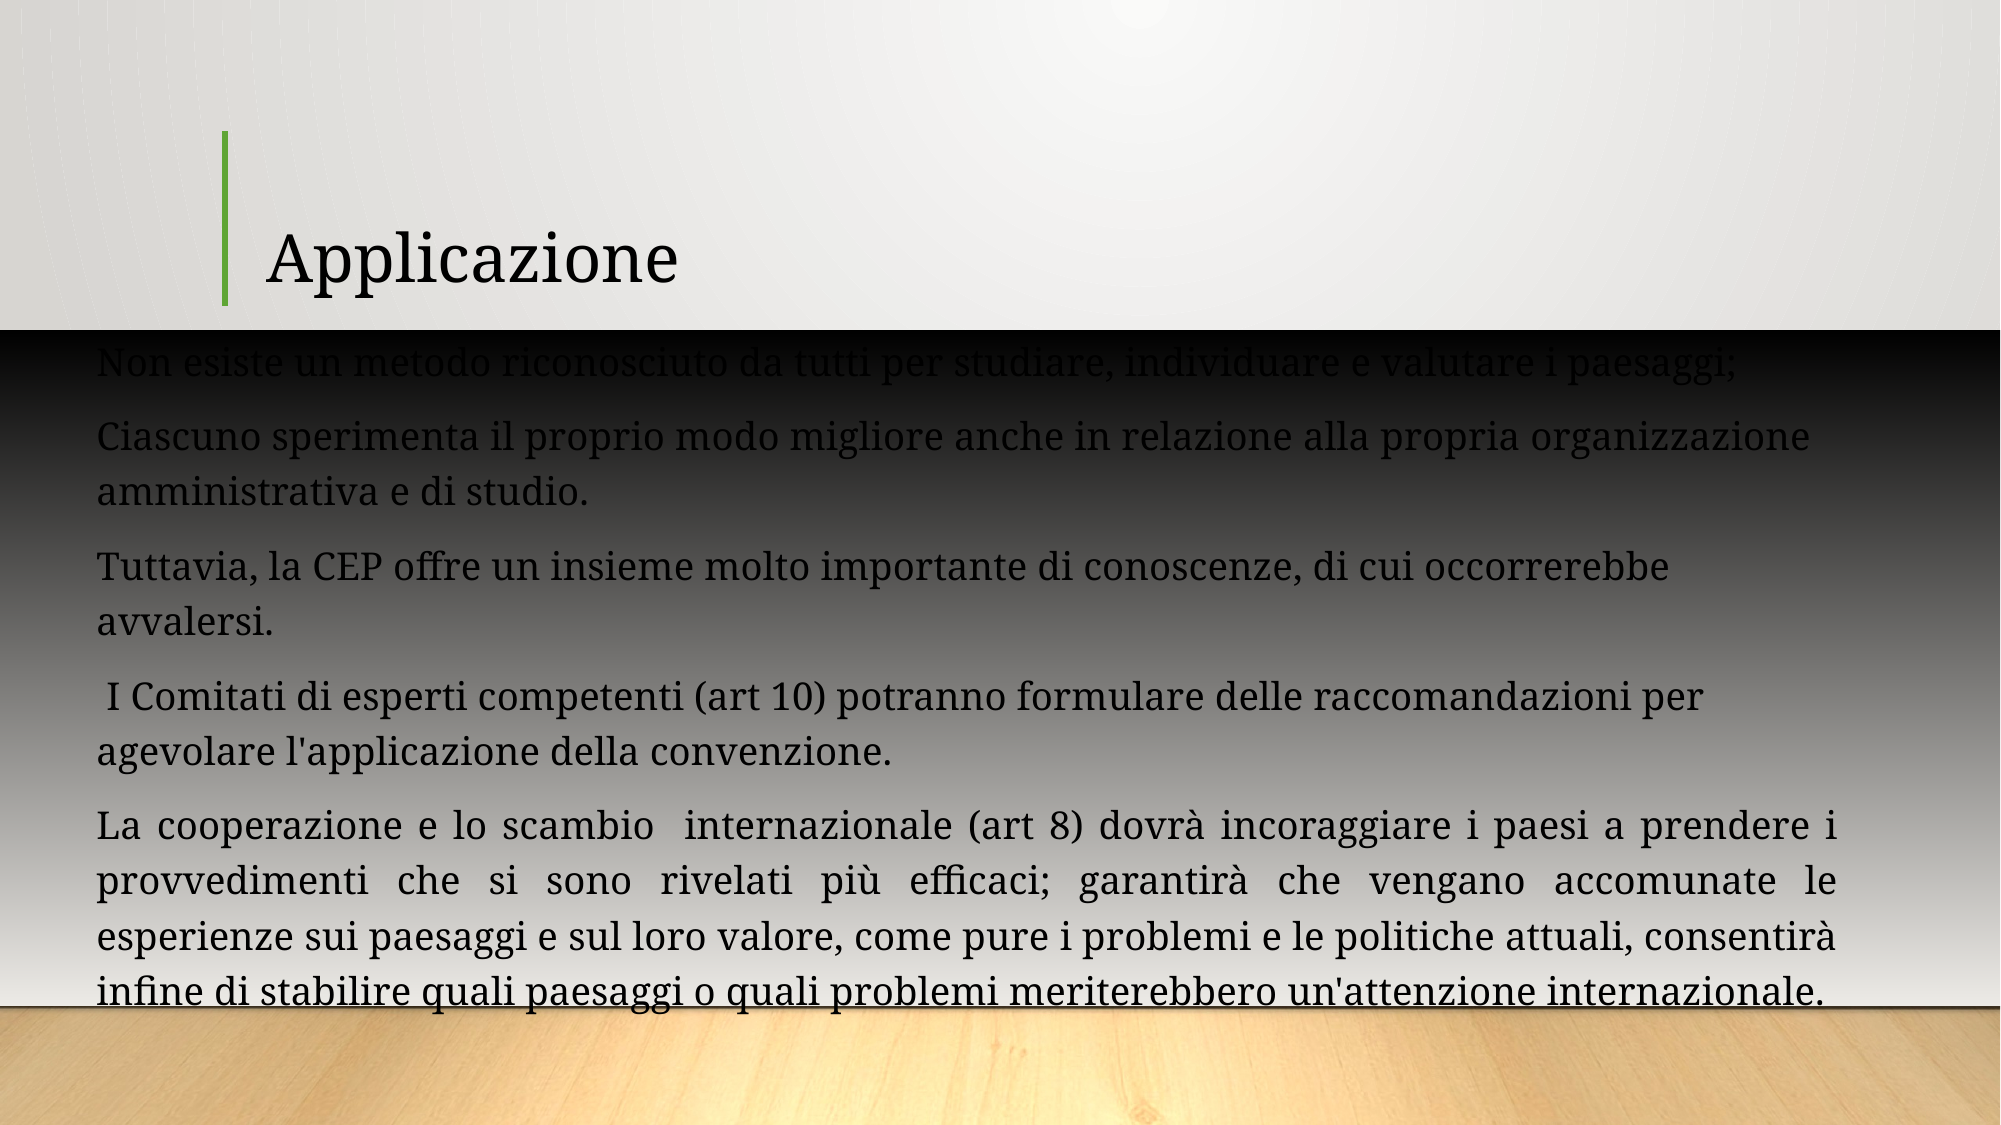

# Applicazione
Non esiste un metodo riconosciuto da tutti per studiare, individuare e valutare i paesaggi;
Ciascuno sperimenta il proprio modo migliore anche in relazione alla propria organizzazione amministrativa e di studio.
Tuttavia, la CEP offre un insieme molto importante di conoscenze, di cui occorrerebbe avvalersi.
 I Comitati di esperti competenti (art 10) potranno formulare delle raccomandazioni per agevolare l'applicazione della convenzione.
La cooperazione e lo scambio internazionale (art 8) dovrà incoraggiare i paesi a prendere i provvedimenti che si sono rivelati più efficaci; garantirà che vengano accomunate le esperienze sui paesaggi e sul loro valore, come pure i problemi e le politiche attuali, consentirà infine di stabilire quali paesaggi o quali problemi meriterebbero un'attenzione internazionale.